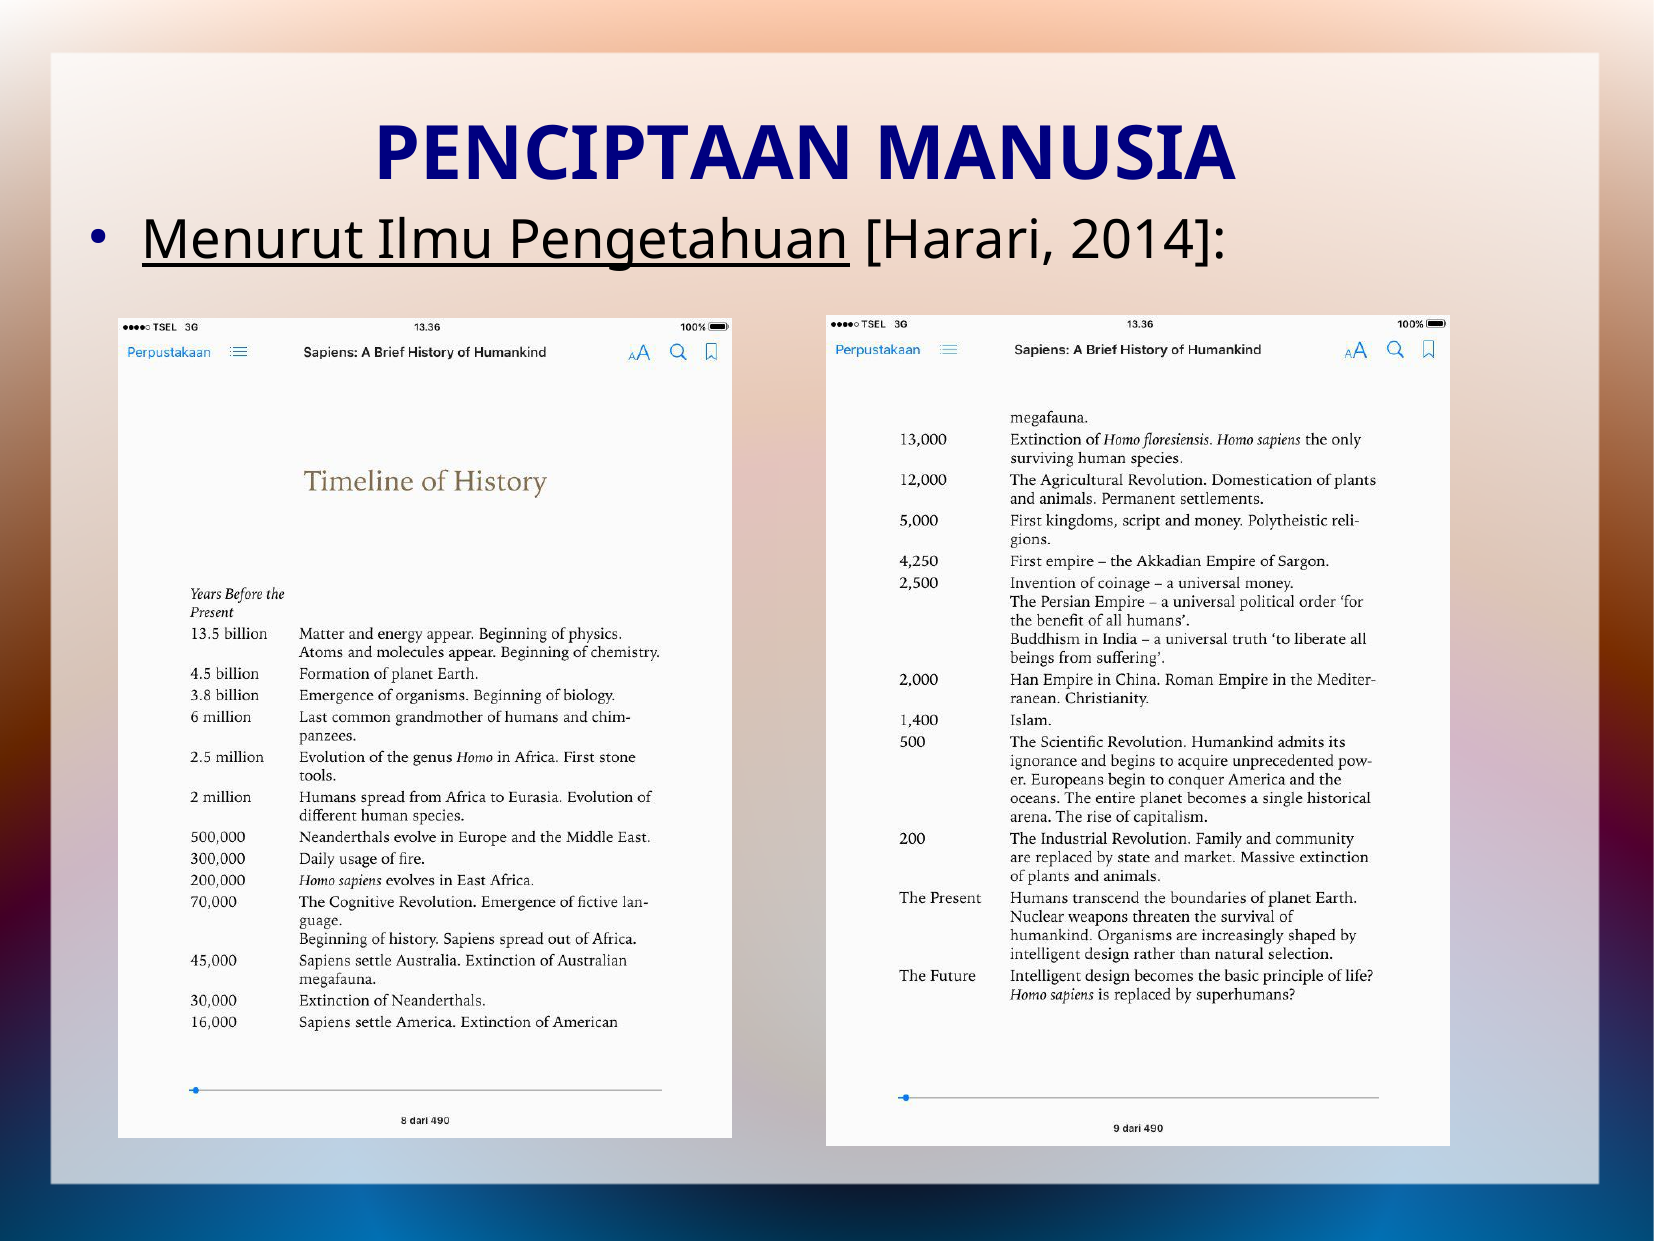

# PENCIPTAAN MANUSIA
Menurut Ilmu Pengetahuan [Harari, 2014]: